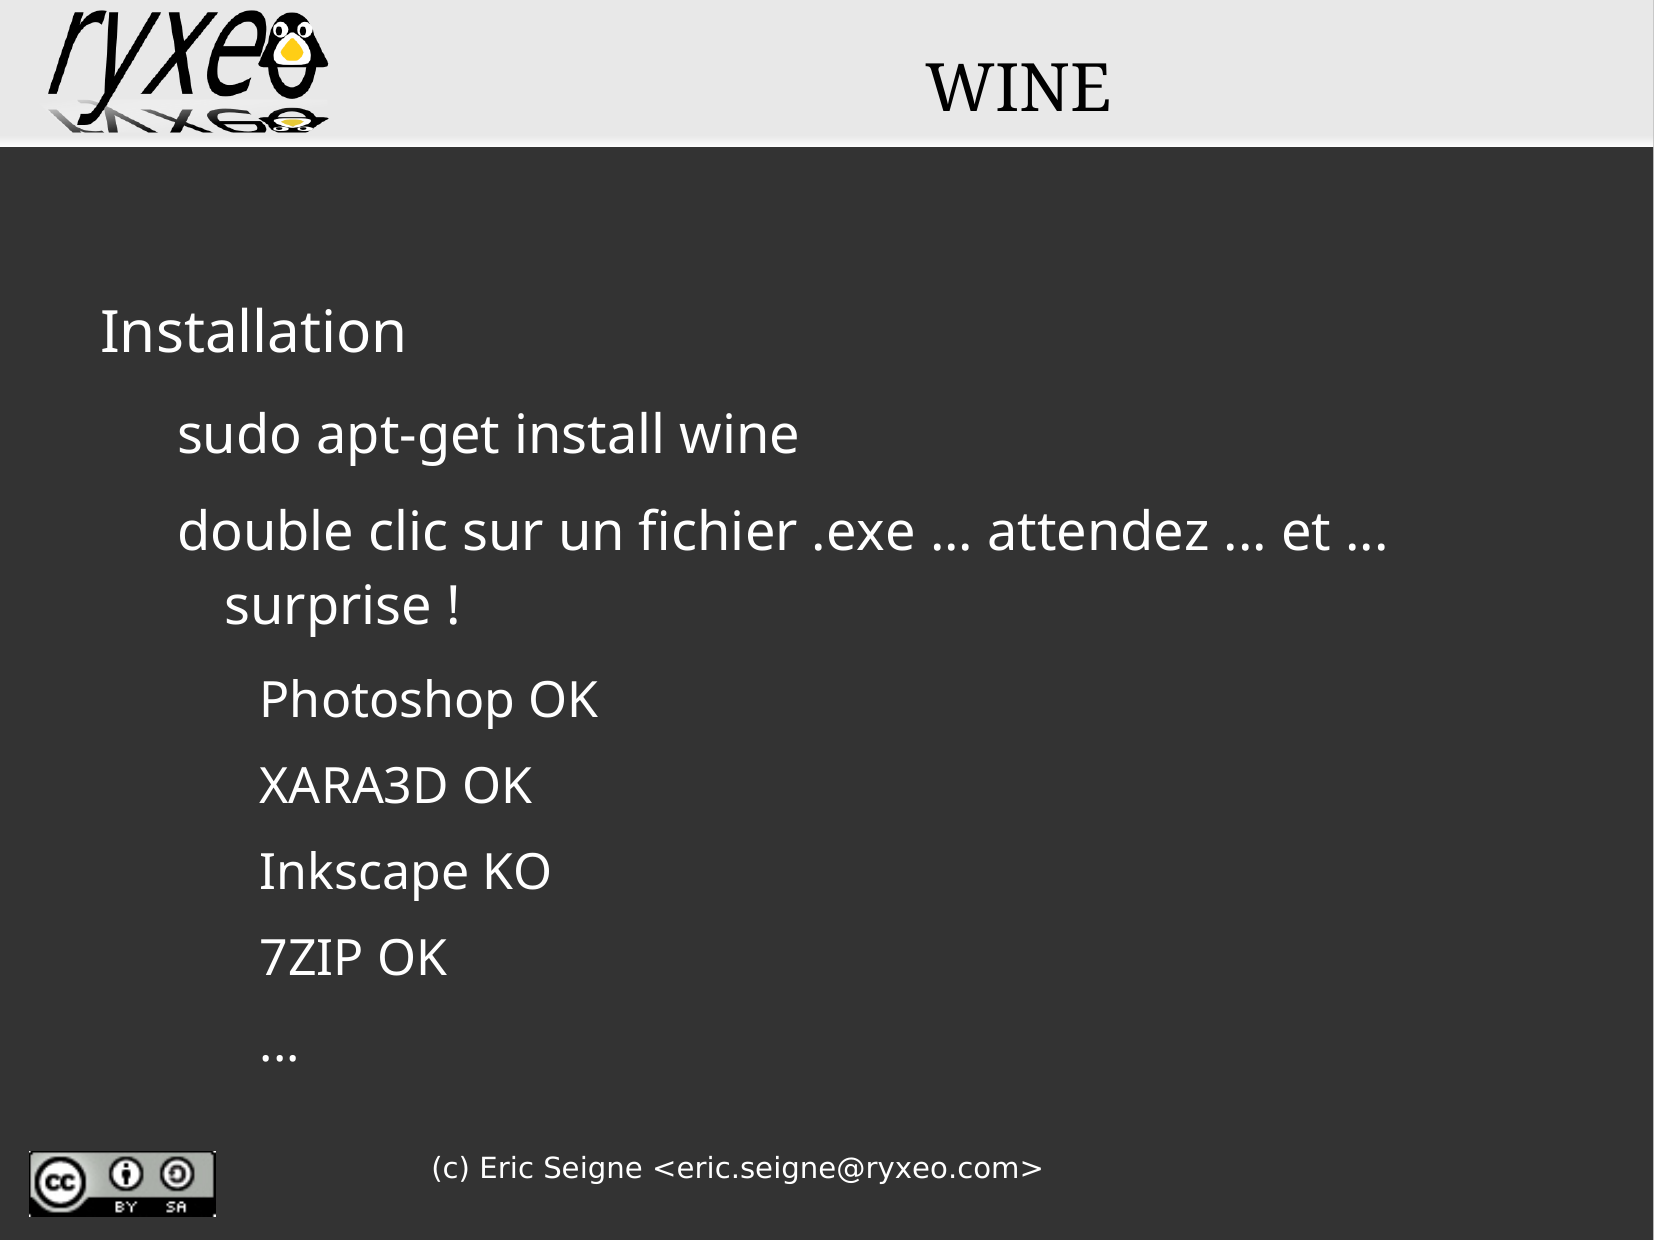

# WINE
Installation
sudo apt-get install wine
double clic sur un fichier .exe ... attendez ... et ... surprise !
Photoshop OK
XARA3D OK
Inkscape KO
7ZIP OK
...